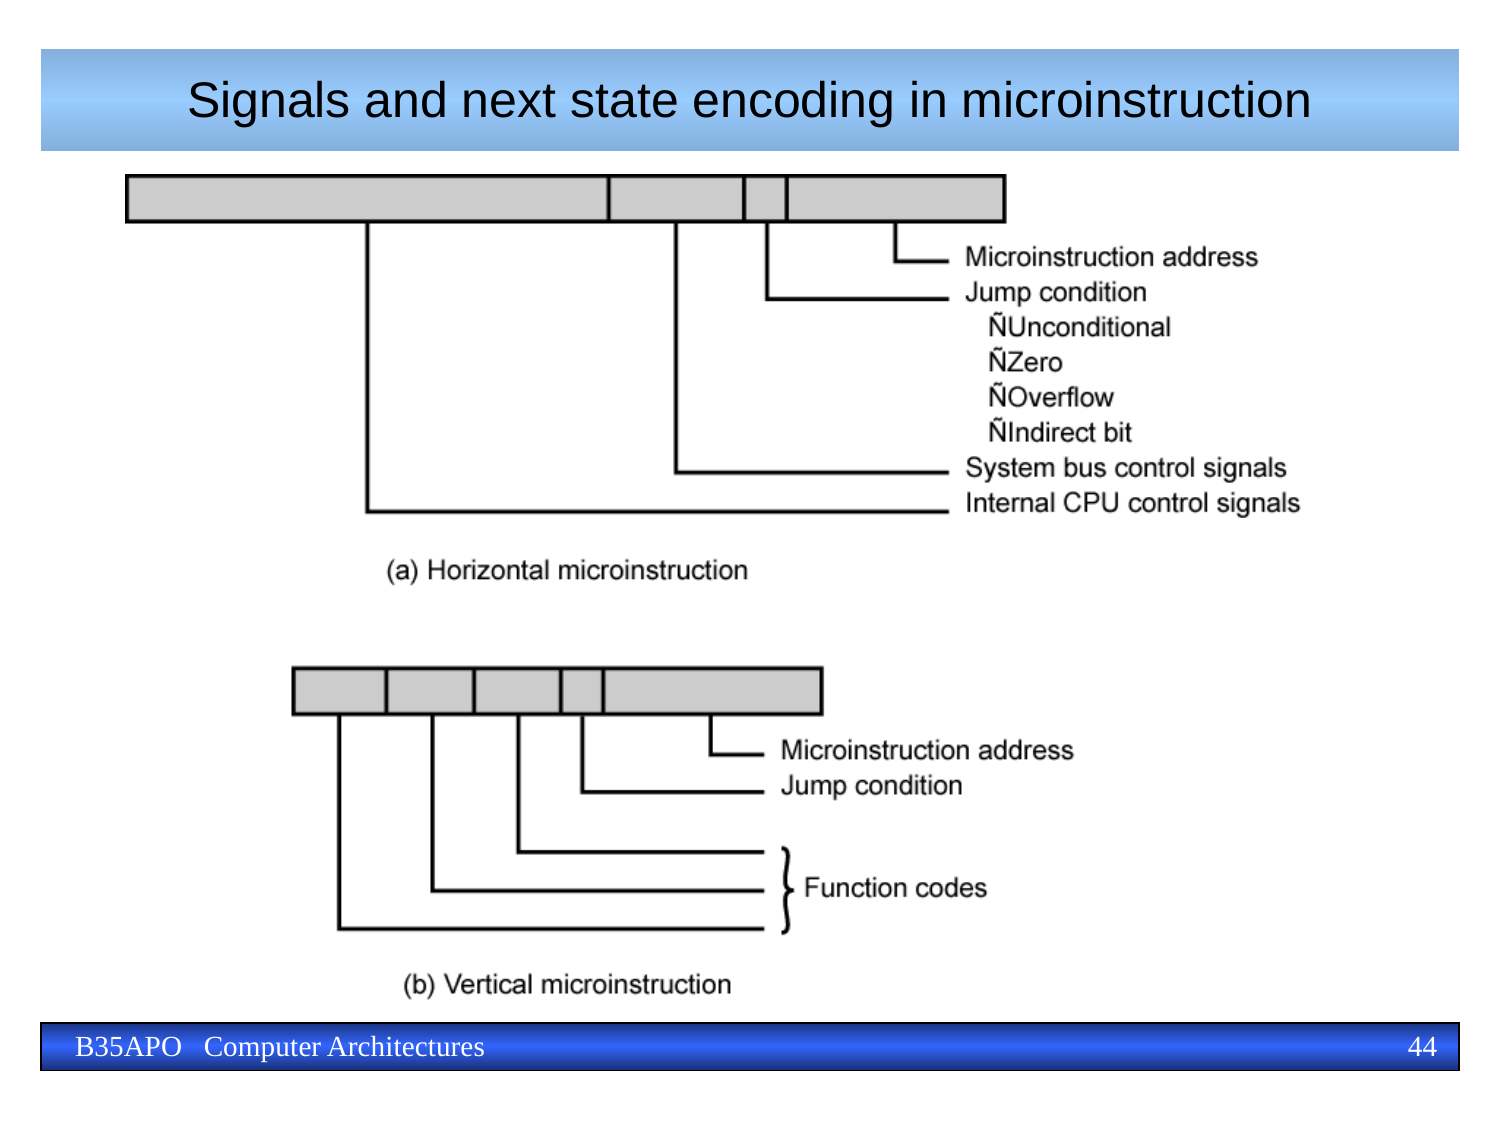

# Signals and next state encoding in microinstruction
B35APO Computer Architectures
44